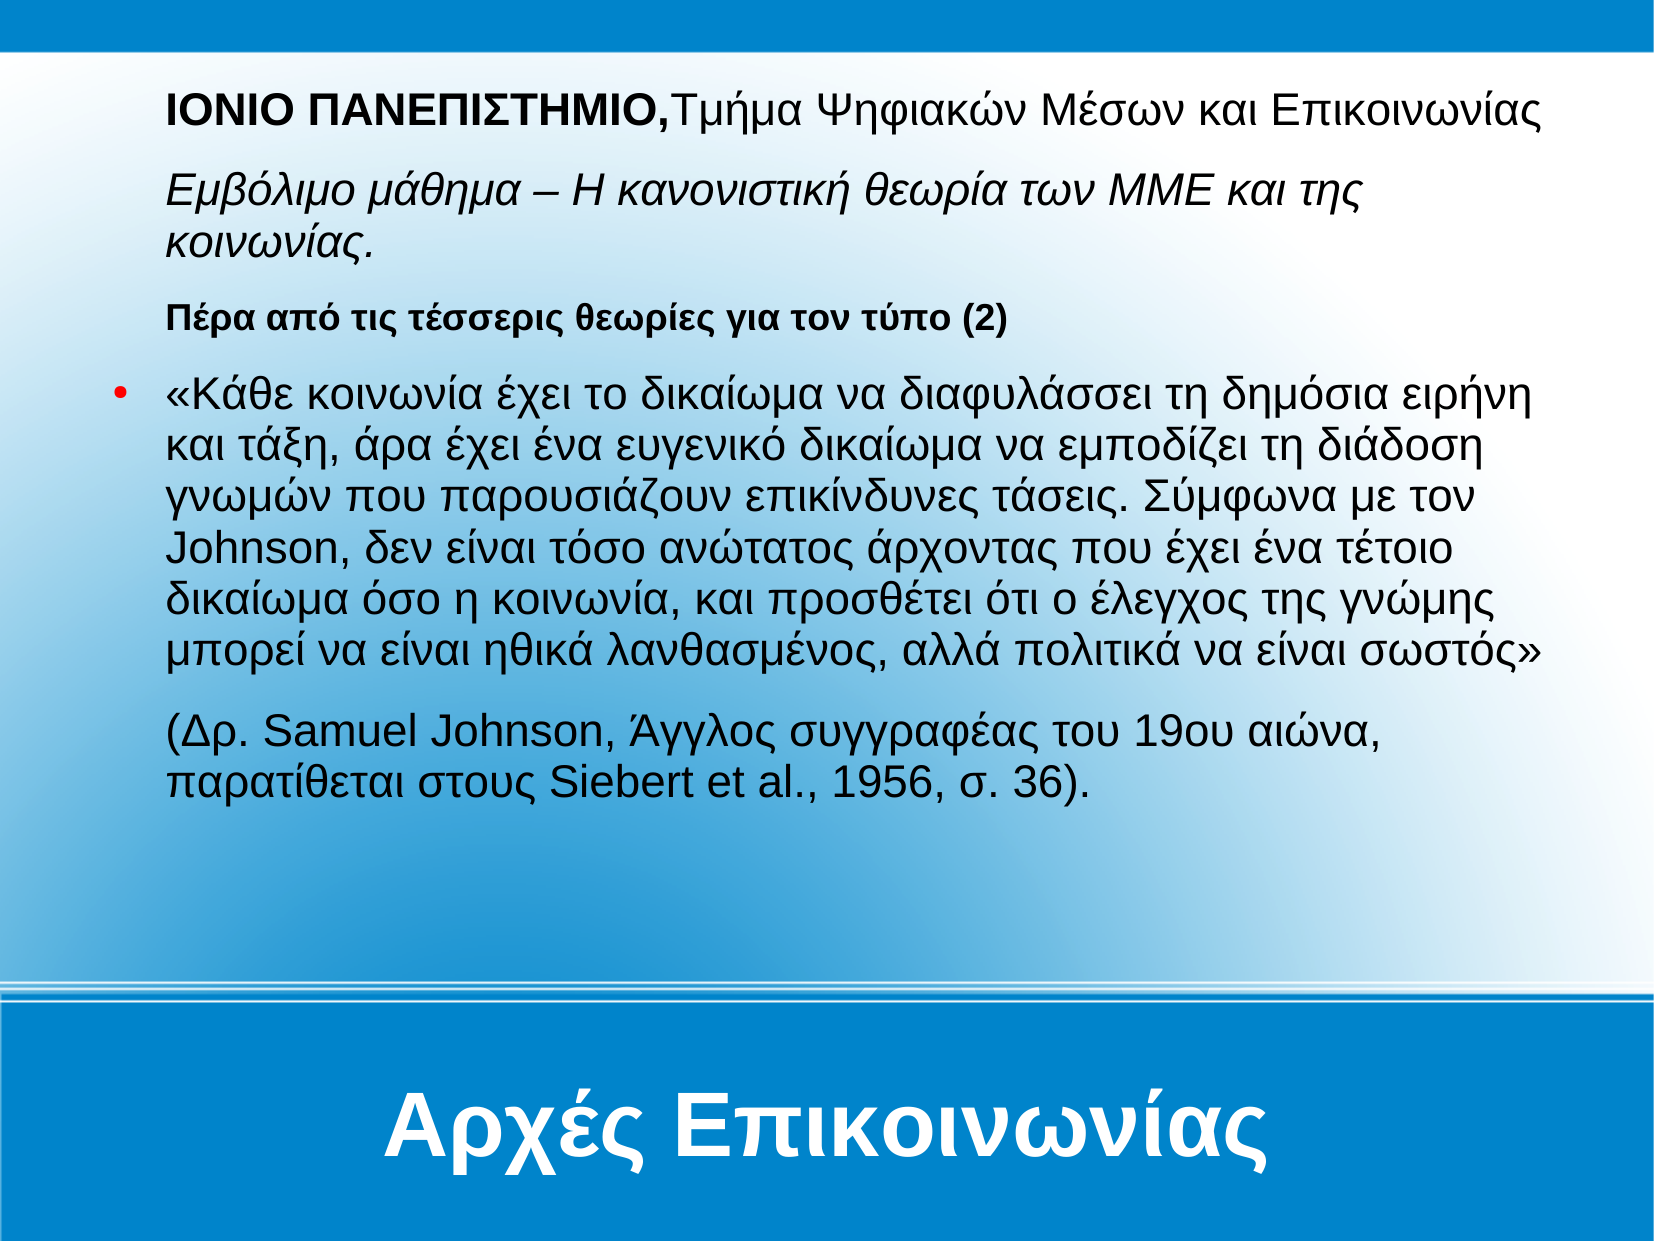

ΙΟΝΙΟ ΠΑΝΕΠΙΣΤΗΜΙΟ,Τμήμα Ψηφιακών Μέσων και Επικοινωνίας
Εμβόλιμο μάθημα – Η κανονιστική θεωρία των ΜΜΕ και της κοινωνίας.
Πέρα από τις τέσσερις θεωρίες για τον τύπο (2)
«Κάθε κοινωνία έχει το δικαίωμα να διαφυλάσσει τη δημόσια ειρήνη και τάξη, άρα έχει ένα ευγενικό δικαίωμα να εμποδίζει τη διάδοση γνωμών που παρουσιάζουν επικίνδυνες τάσεις. Σύμφωνα με τον Johnson, δεν είναι τόσο ανώτατος άρχοντας που έχει ένα τέτοιο δικαίωμα όσο η κοινωνία, και προσθέτει ότι ο έλεγχος της γνώμης μπορεί να είναι ηθικά λανθασμένος, αλλά πολιτικά να είναι σωστός»
(Δρ. Samuel Johnson, Άγγλος συγγραφέας του 19ου αιώνα, παρατίθεται στους Siebert et al., 1956, σ. 36).
# Αρχές Επικοινωνίας